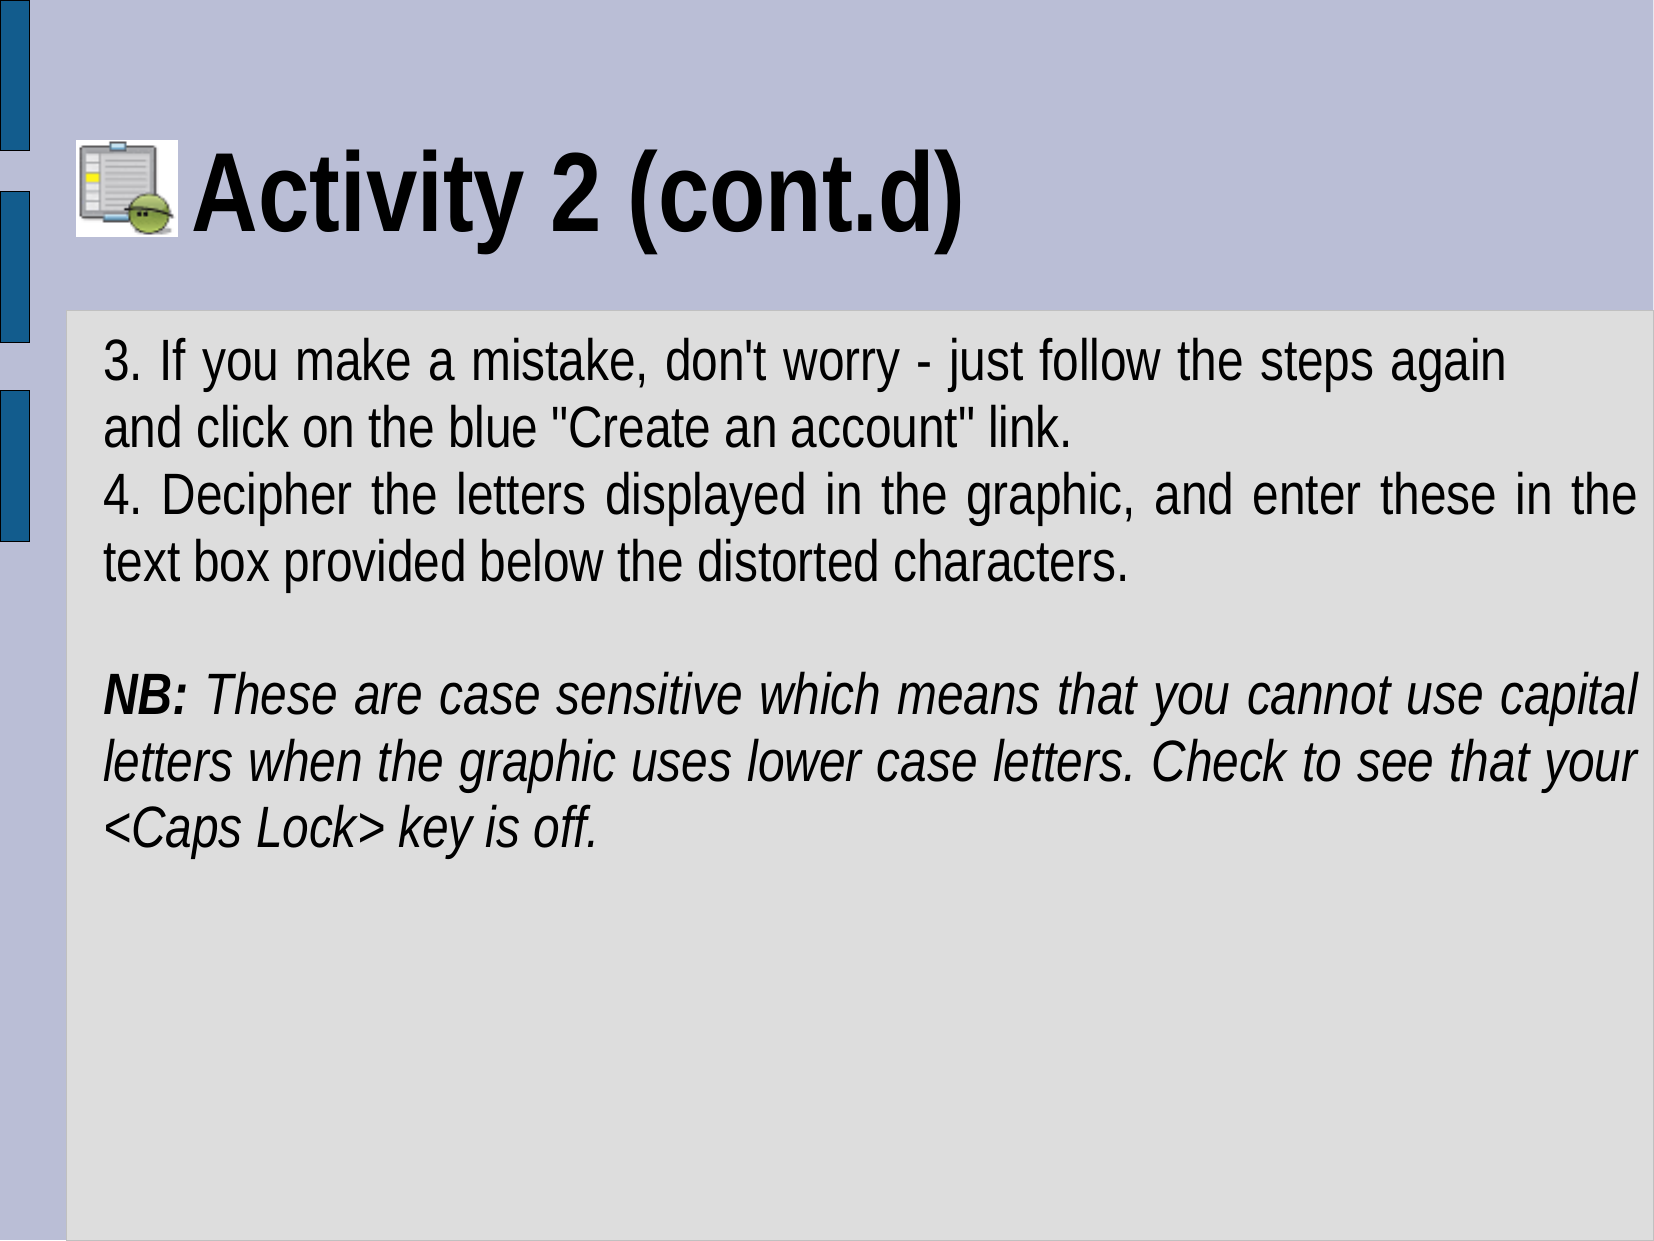

Activity 2 (cont.d)
3. If you make a mistake, don't worry - just follow the steps again and click on the blue "Create an account" link.
4. Decipher the letters displayed in the graphic, and enter these in the text box provided below the distorted characters.
NB: These are case sensitive which means that you cannot use capital letters when the graphic uses lower case letters. Check to see that your <Caps Lock> key is off.